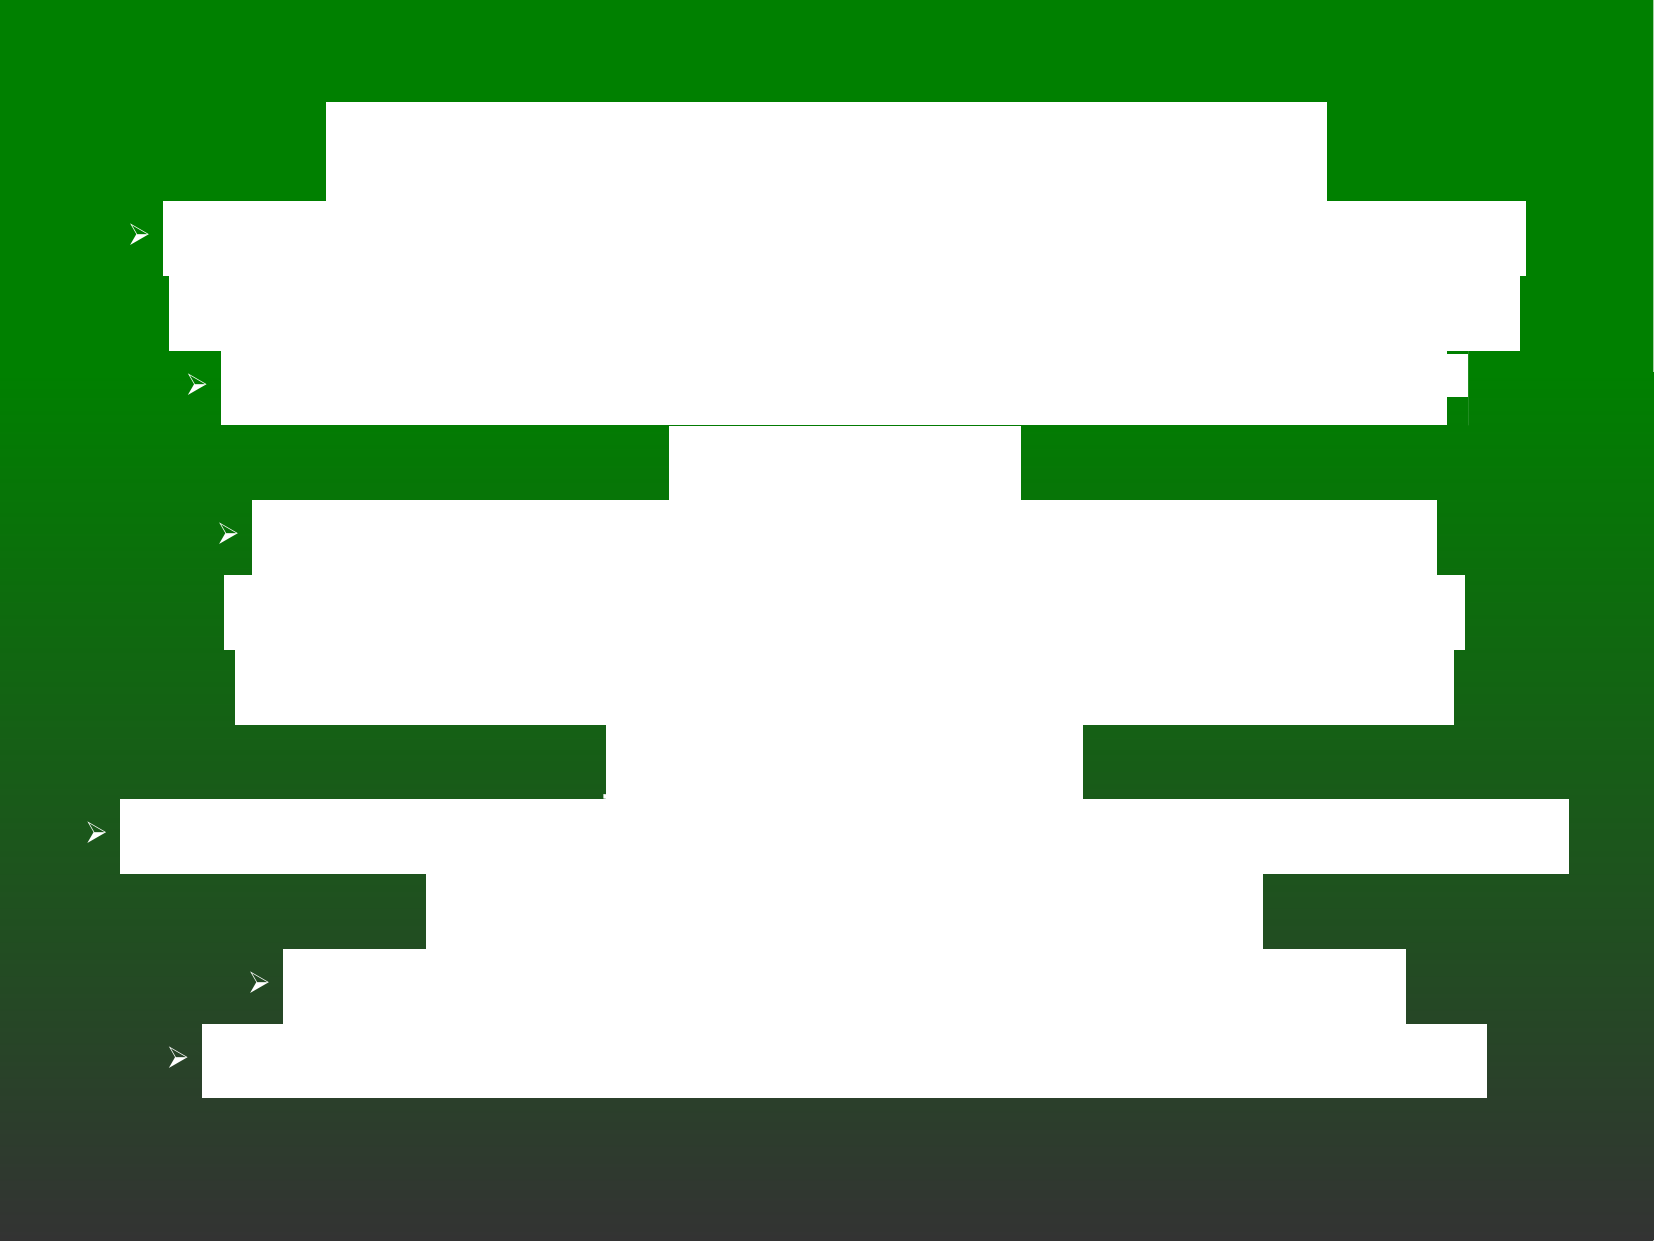

# Najważniejsze zalecenia
Okablowanie poziome powinno być jednolitym torem od punktu IDF do punktu abonenckiego
Jeden punkt abonencki (2x8P8C) na 10m2 powierzchni
Zaleca się ustanawianie jednego punktu dystrybucyjnego (w przypadku małej ilości zakończeń można złączyć np. 2 piętra do jednego punktu)
W obrębie projektowanej sieci powinno stosować się ten sam typ okablowania
Rozplot skrętki nie większy niż 13 mm
Sieć powinna być dobrze udokumentowana